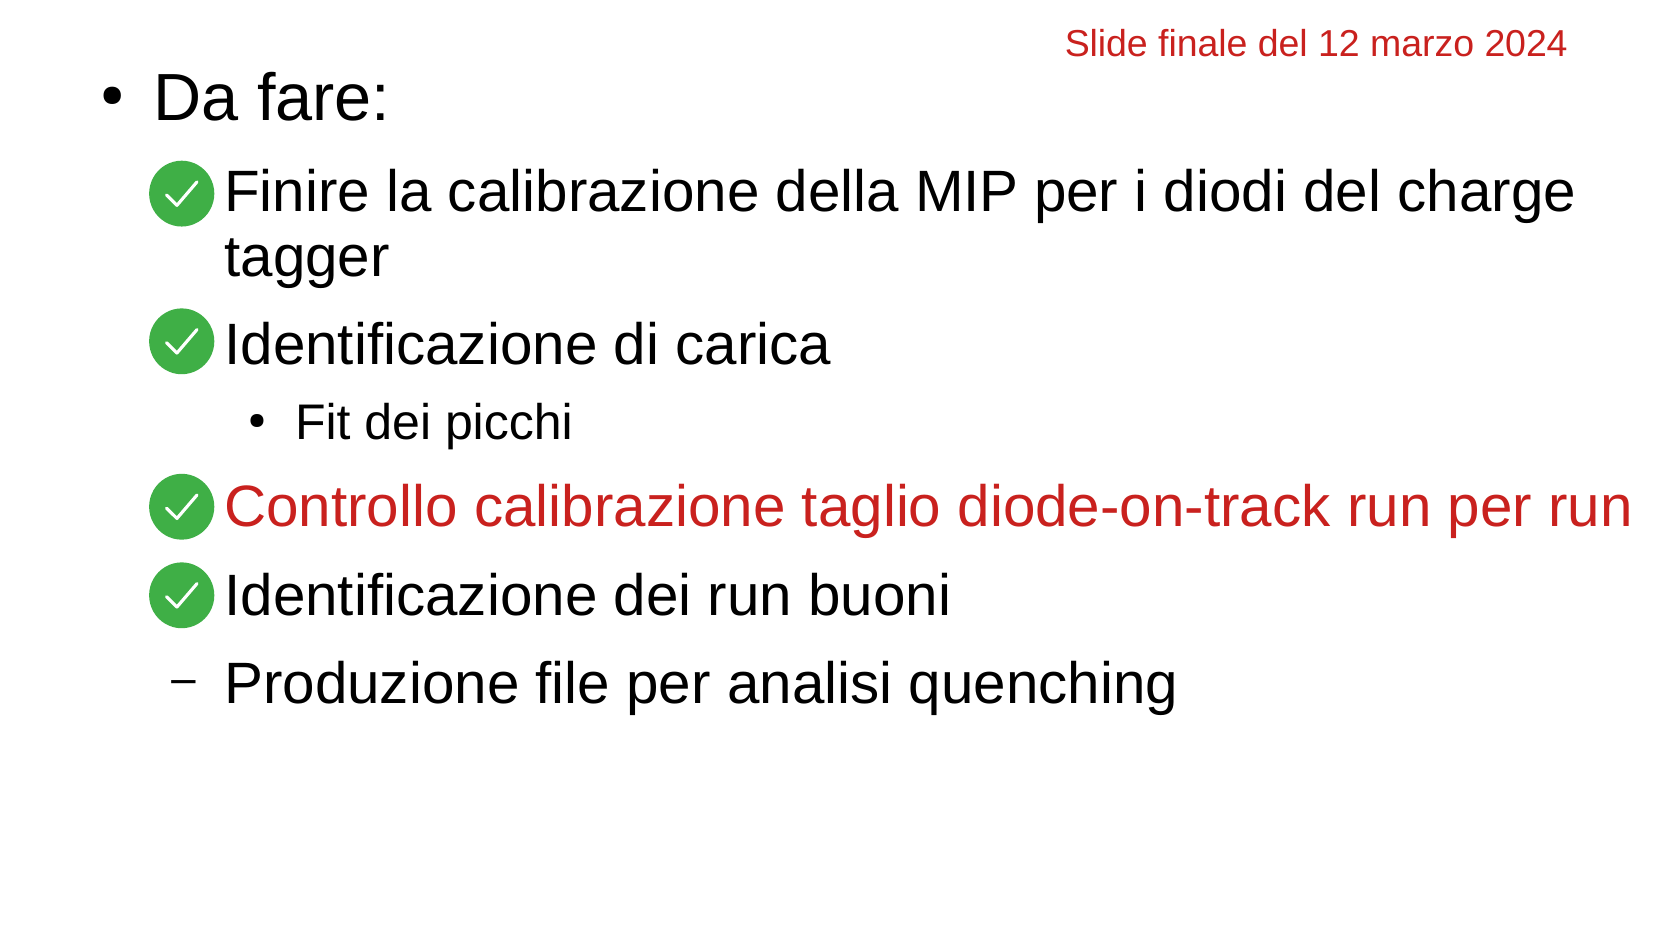

Slide finale del 12 marzo 2024
# Da fare:
Finire la calibrazione della MIP per i diodi del charge tagger
Identificazione di carica
Fit dei picchi
Controllo calibrazione taglio diode-on-track run per run
Identificazione dei run buoni
Produzione file per analisi quenching